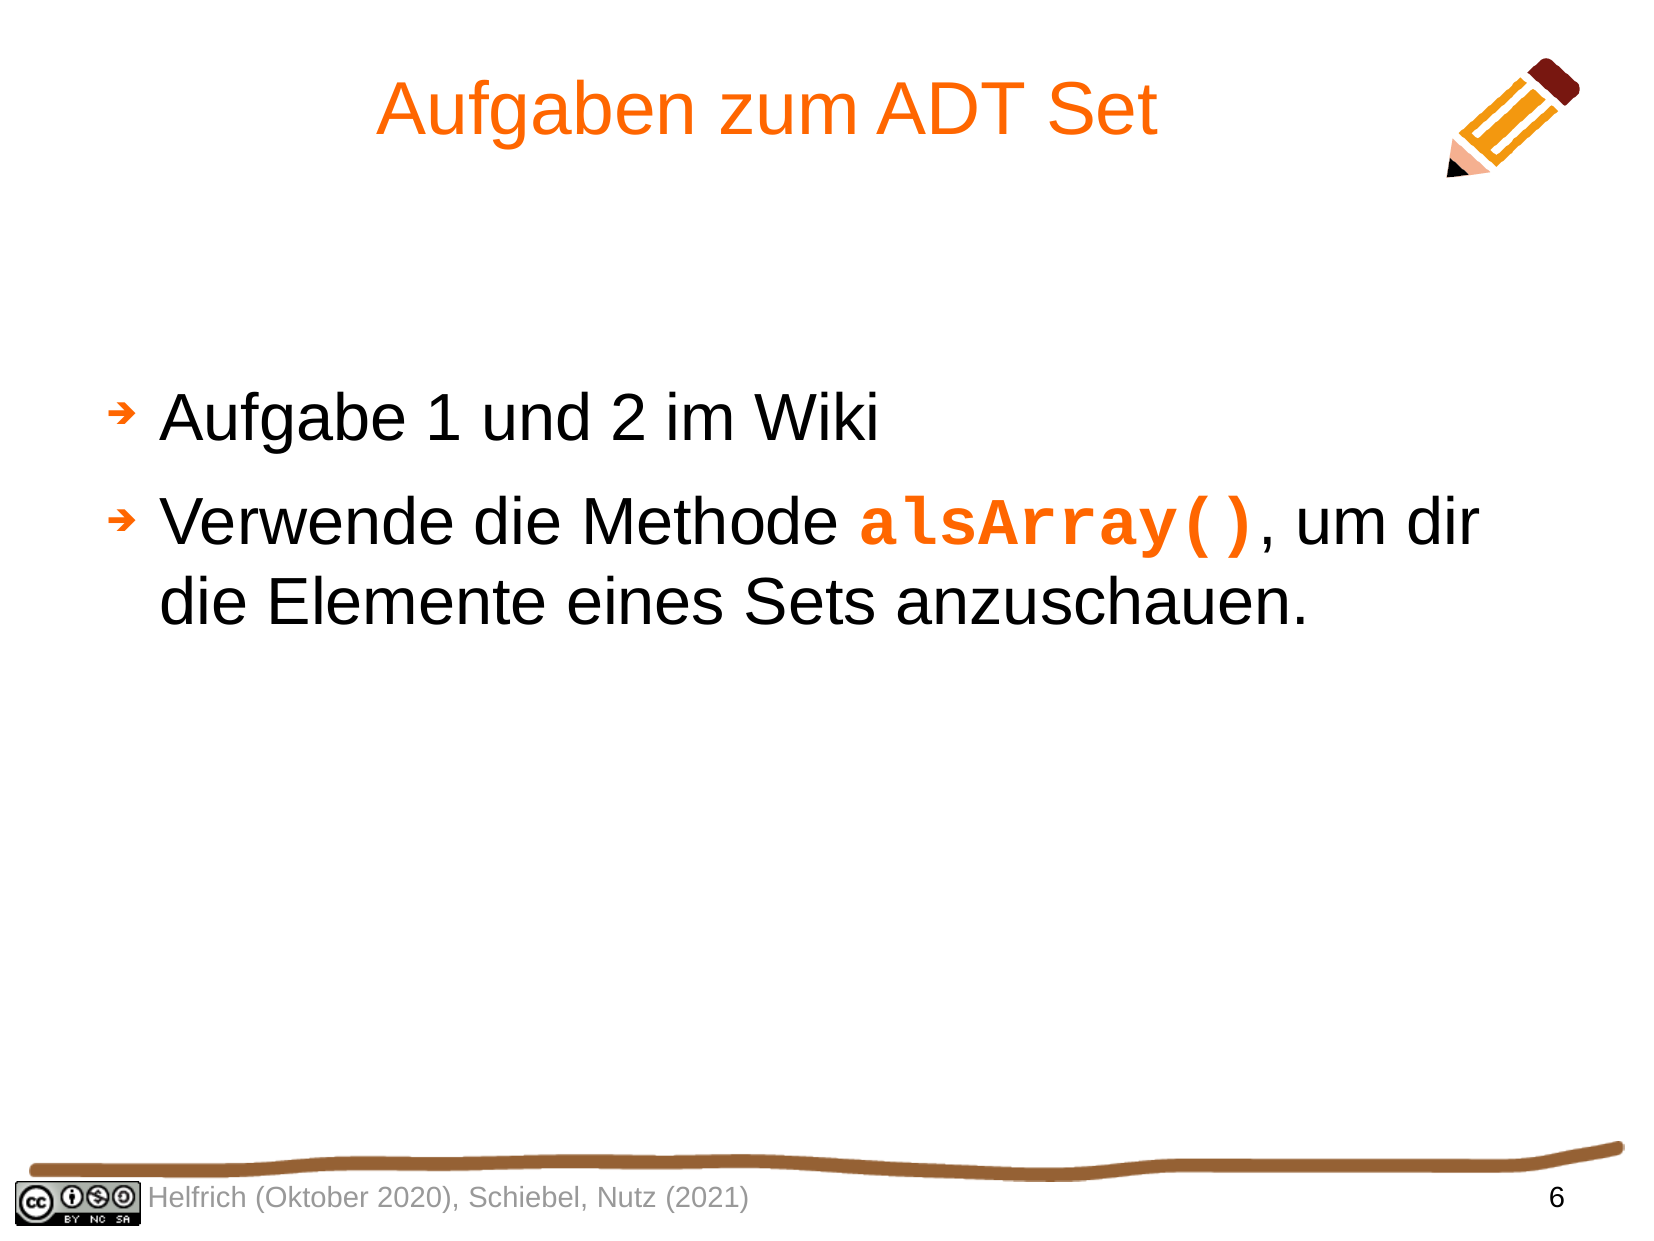

# Aufgaben zum ADT Set
Aufgabe 1 und 2 im Wiki
Verwende die Methode alsArray(), um dir die Elemente eines Sets anzuschauen.
6